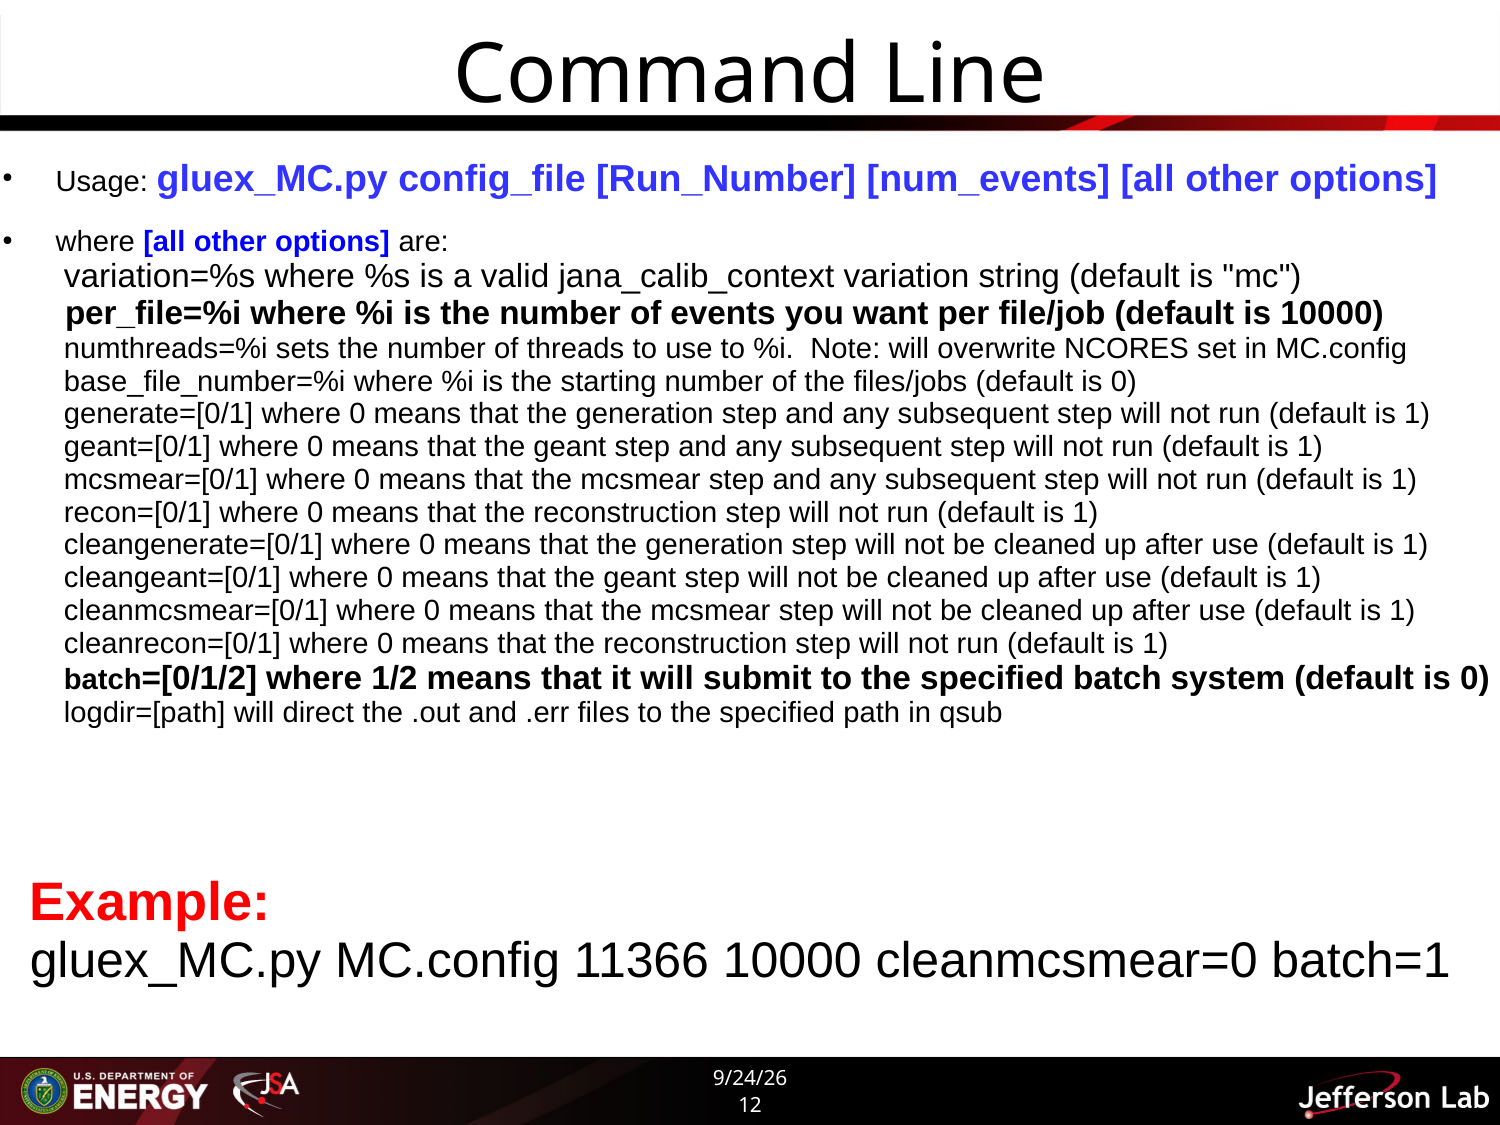

# Command Line
Usage: gluex_MC.py config_file [Run_Number] [num_events] [all other options]
where [all other options] are:
 variation=%s where %s is a valid jana_calib_context variation string (default is "mc")
 per_file=%i where %i is the number of events you want per file/job (default is 10000)
 numthreads=%i sets the number of threads to use to %i. Note: will overwrite NCORES set in MC.config
 base_file_number=%i where %i is the starting number of the files/jobs (default is 0)
 generate=[0/1] where 0 means that the generation step and any subsequent step will not run (default is 1)
 geant=[0/1] where 0 means that the geant step and any subsequent step will not run (default is 1)
 mcsmear=[0/1] where 0 means that the mcsmear step and any subsequent step will not run (default is 1)
 recon=[0/1] where 0 means that the reconstruction step will not run (default is 1)
 cleangenerate=[0/1] where 0 means that the generation step will not be cleaned up after use (default is 1)
 cleangeant=[0/1] where 0 means that the geant step will not be cleaned up after use (default is 1)
 cleanmcsmear=[0/1] where 0 means that the mcsmear step will not be cleaned up after use (default is 1)
 cleanrecon=[0/1] where 0 means that the reconstruction step will not run (default is 1)
 batch=[0/1/2] where 1/2 means that it will submit to the specified batch system (default is 0)
 logdir=[path] will direct the .out and .err files to the specified path in qsub
Example:
gluex_MC.py MC.config 11366 10000 cleanmcsmear=0 batch=1